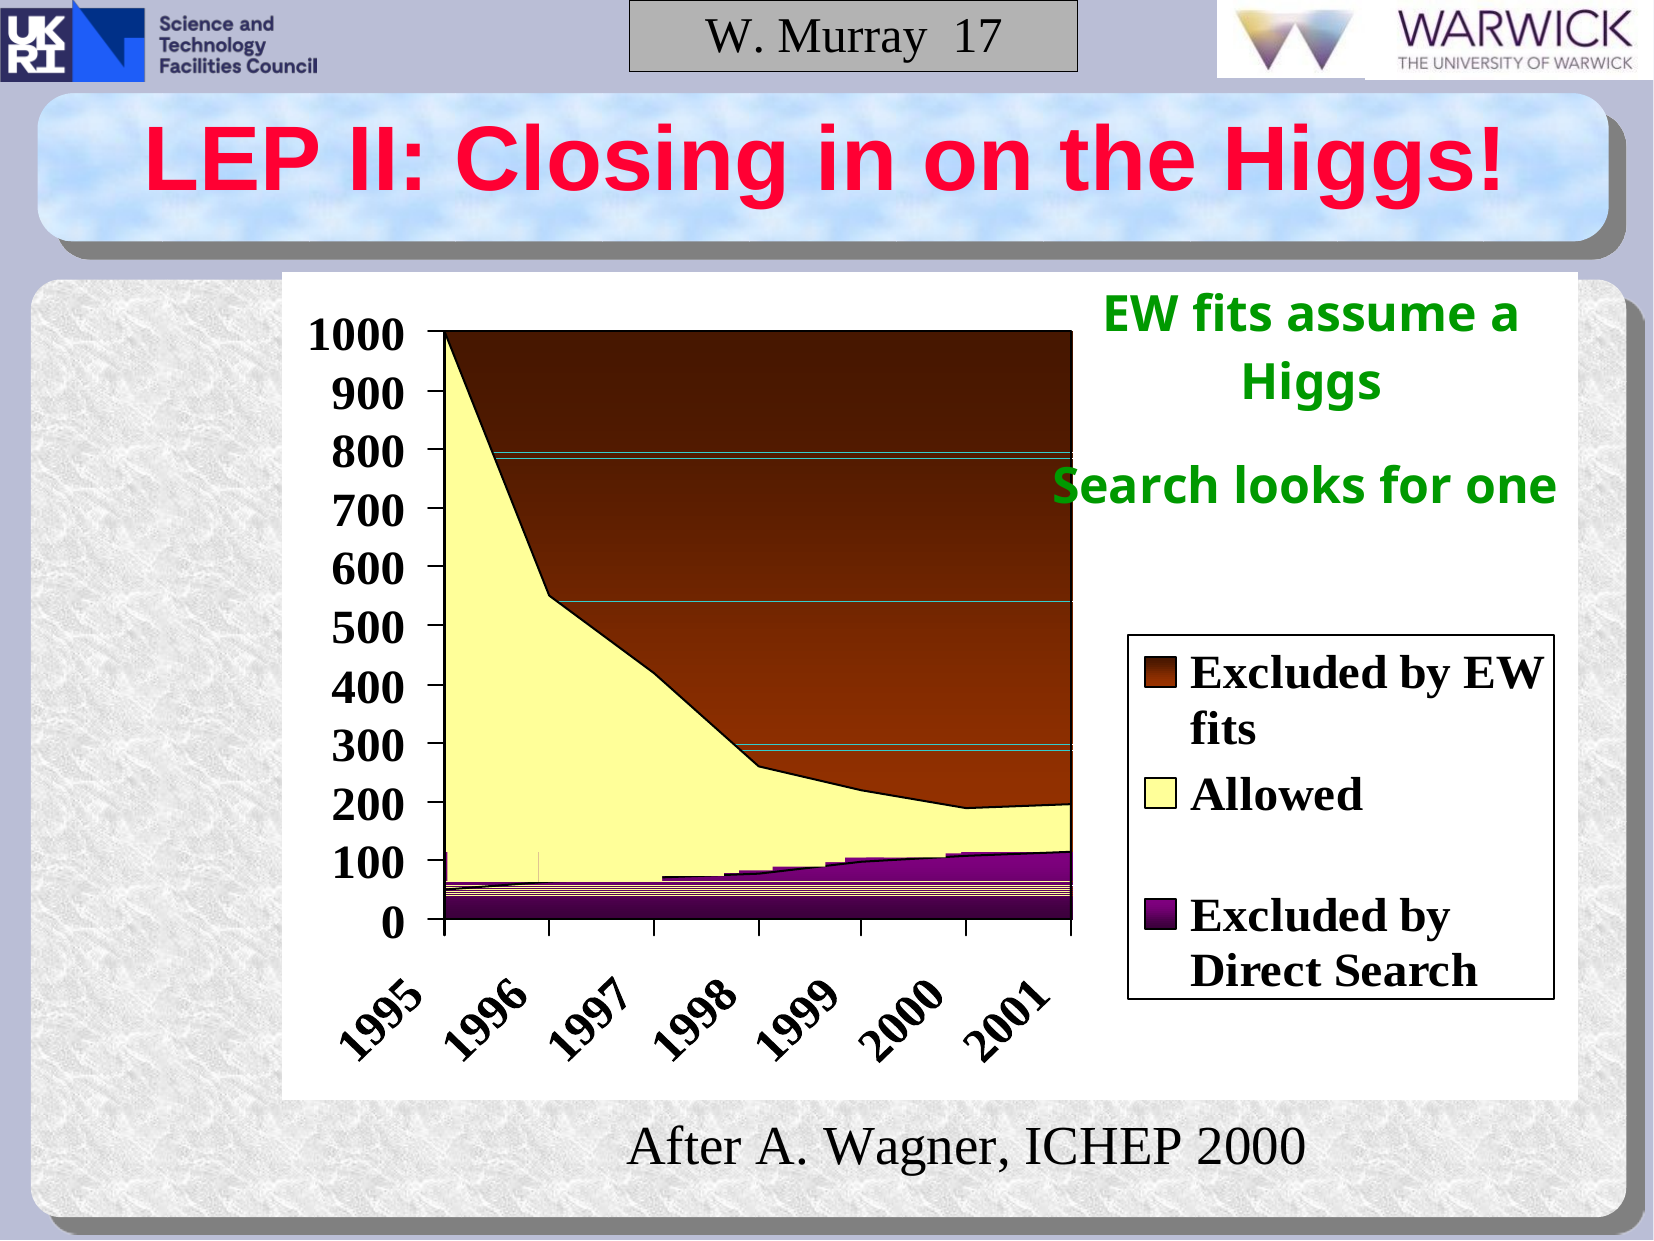

# LEP II: Closing in on the Higgs!
EW fits assume a Higgs
Search looks for one
After A. Wagner, ICHEP 2000